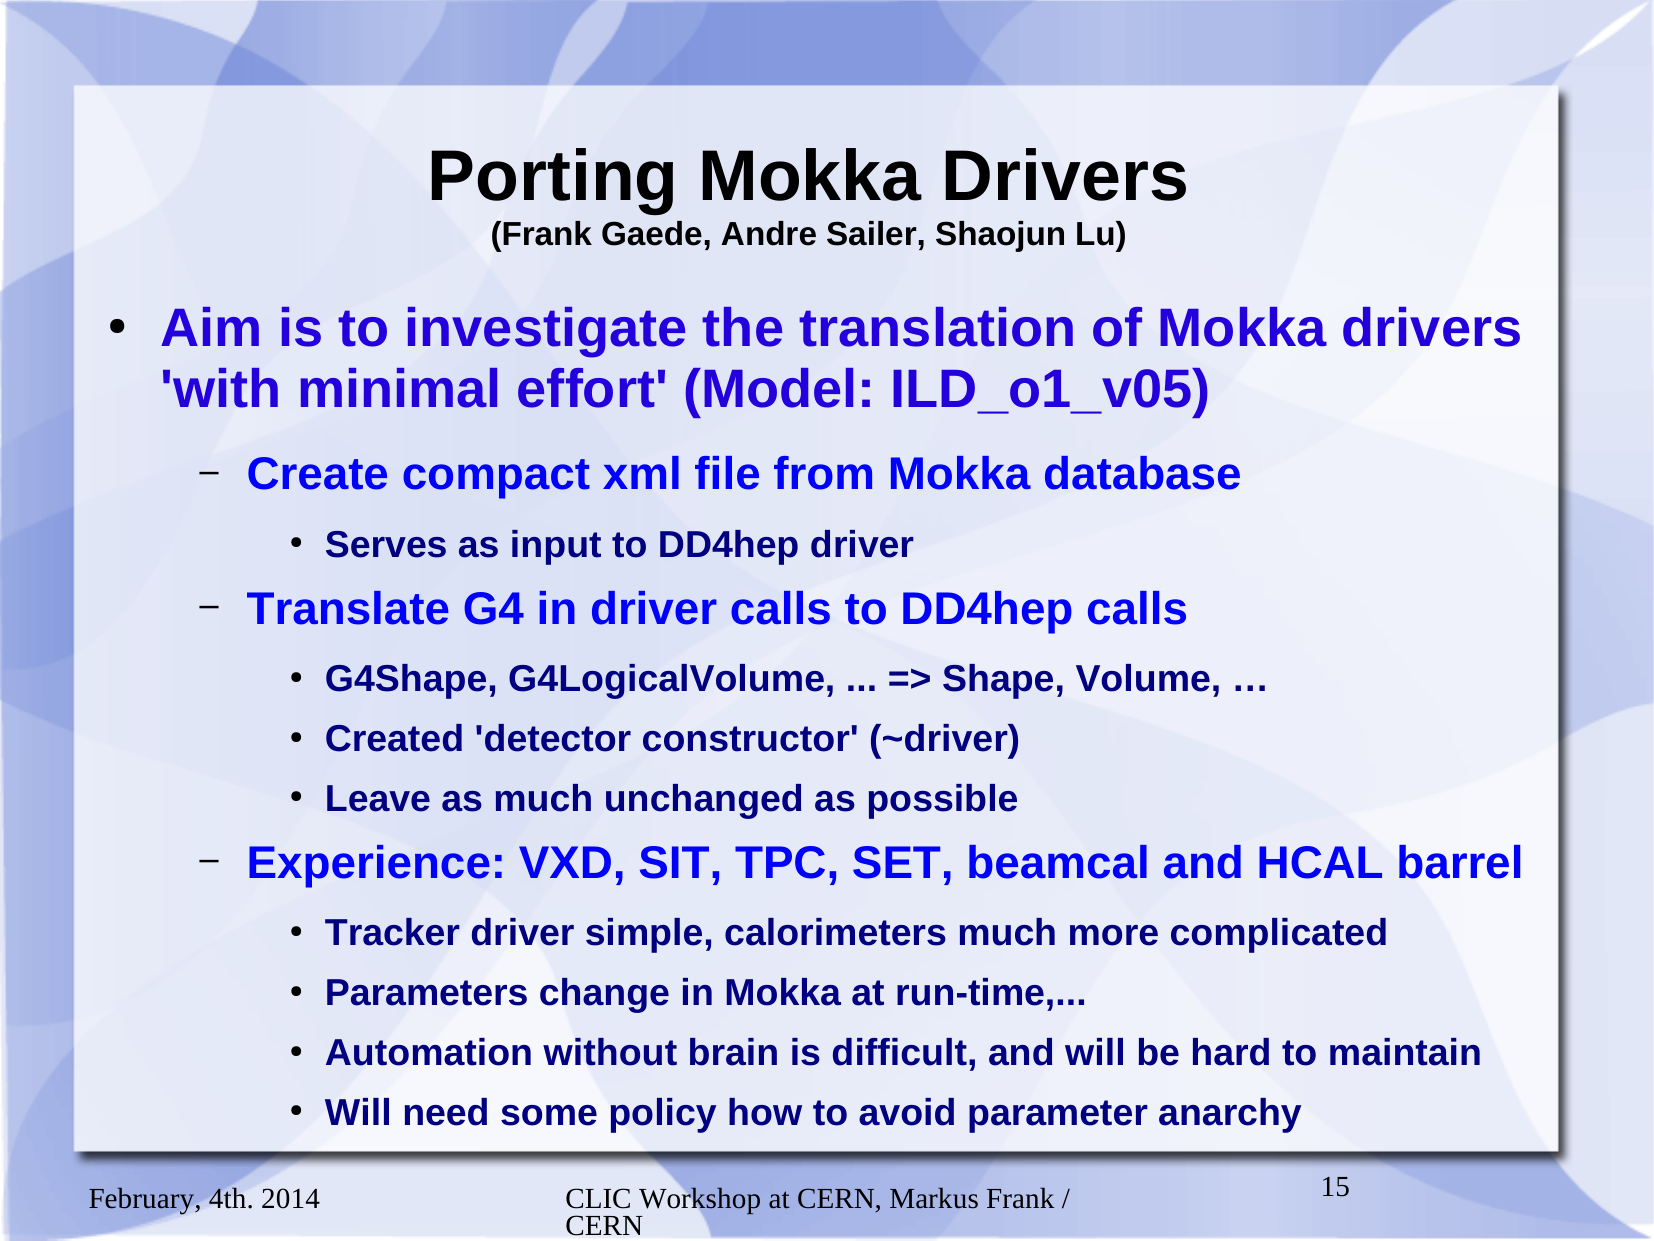

# Porting Mokka Drivers (Frank Gaede, Andre Sailer, Shaojun Lu)
Aim is to investigate the translation of Mokka drivers 'with minimal effort' (Model: ILD_o1_v05)
Create compact xml file from Mokka database
Serves as input to DD4hep driver
Translate G4 in driver calls to DD4hep calls
G4Shape, G4LogicalVolume, ... => Shape, Volume, …
Created 'detector constructor' (~driver)
Leave as much unchanged as possible
Experience: VXD, SIT, TPC, SET, beamcal and HCAL barrel
Tracker driver simple, calorimeters much more complicated
Parameters change in Mokka at run-time,...
Automation without brain is difficult, and will be hard to maintain
Will need some policy how to avoid parameter anarchy
15
February, 4th. 2014
CLIC Workshop at CERN, Markus Frank / CERN